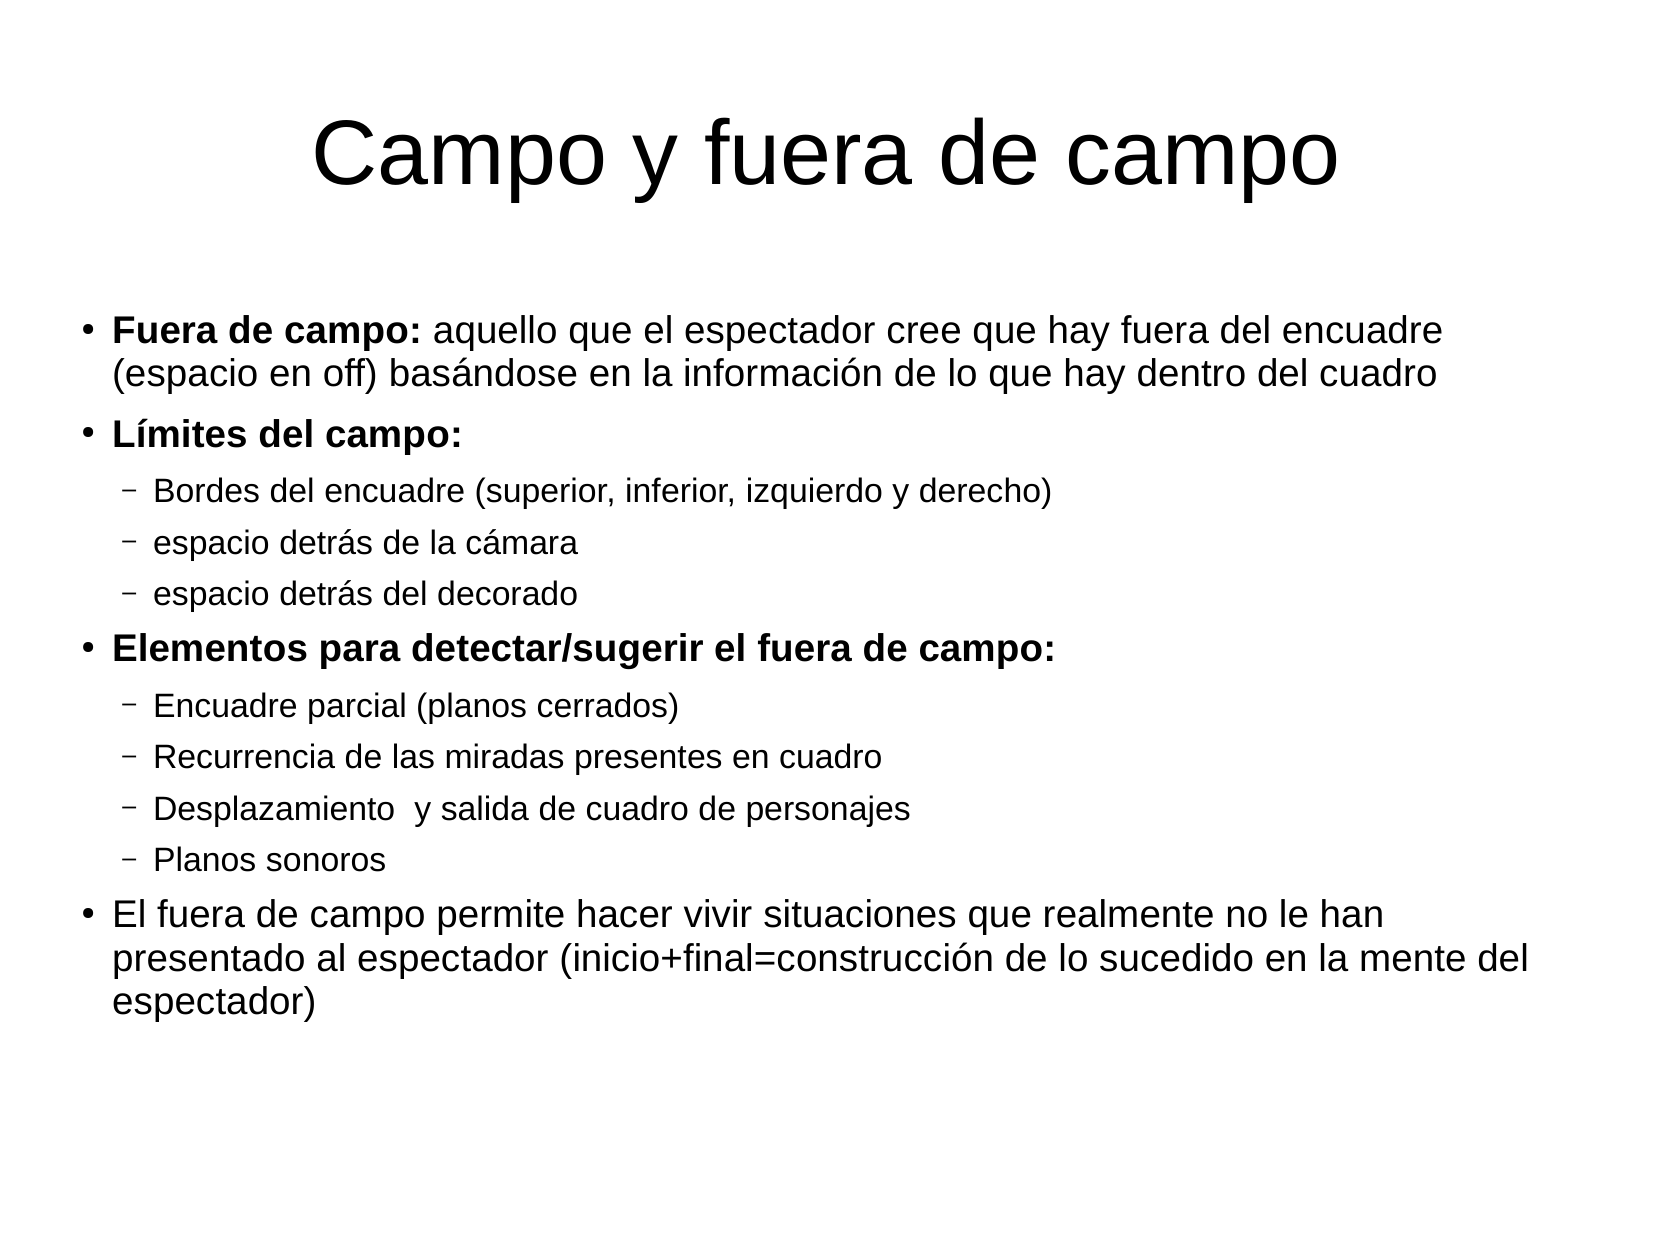

# Campo y fuera de campo
Fuera de campo: aquello que el espectador cree que hay fuera del encuadre (espacio en off) basándose en la información de lo que hay dentro del cuadro
Límites del campo:
Bordes del encuadre (superior, inferior, izquierdo y derecho)
espacio detrás de la cámara
espacio detrás del decorado
Elementos para detectar/sugerir el fuera de campo:
Encuadre parcial (planos cerrados)
Recurrencia de las miradas presentes en cuadro
Desplazamiento y salida de cuadro de personajes
Planos sonoros
El fuera de campo permite hacer vivir situaciones que realmente no le han presentado al espectador (inicio+final=construcción de lo sucedido en la mente del espectador)